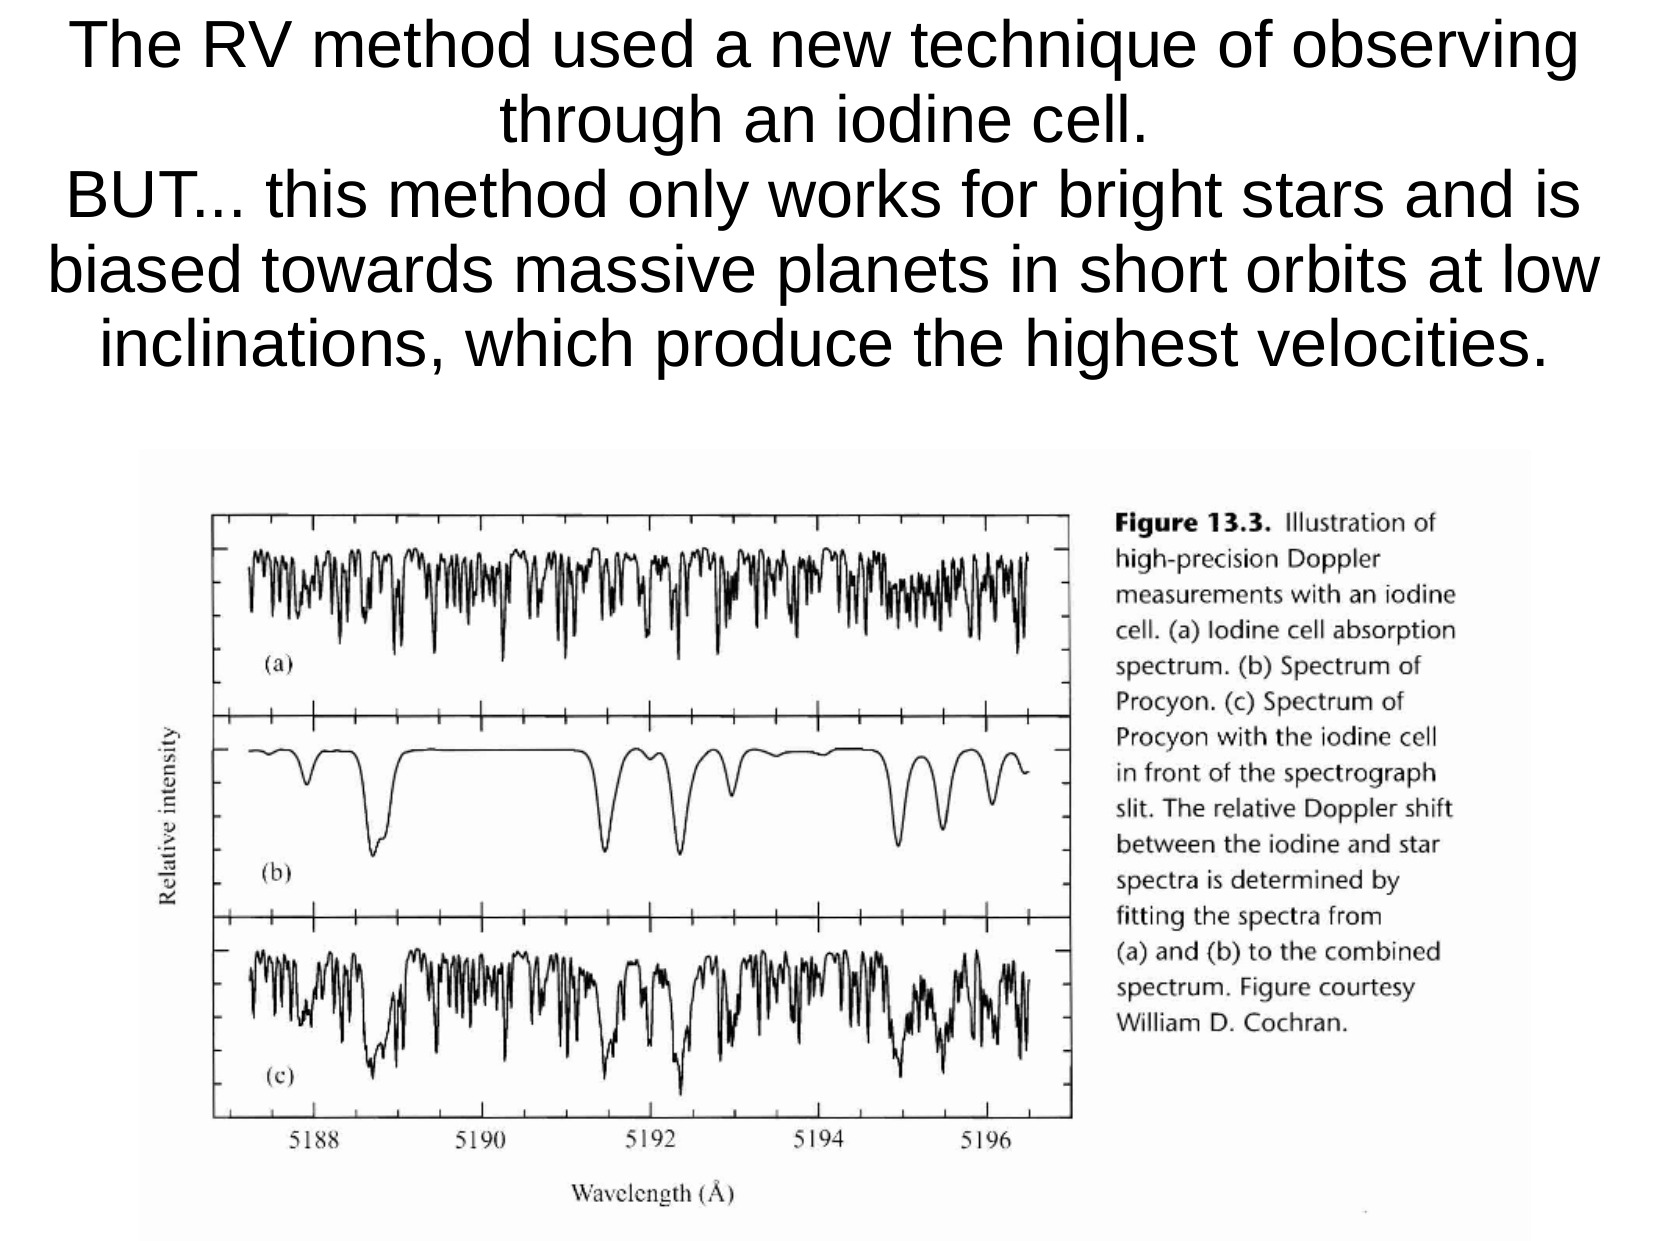

The RV method used a new technique of observing through an iodine cell.
BUT... this method only works for bright stars and is biased towards massive planets in short orbits at low inclinations, which produce the highest velocities.